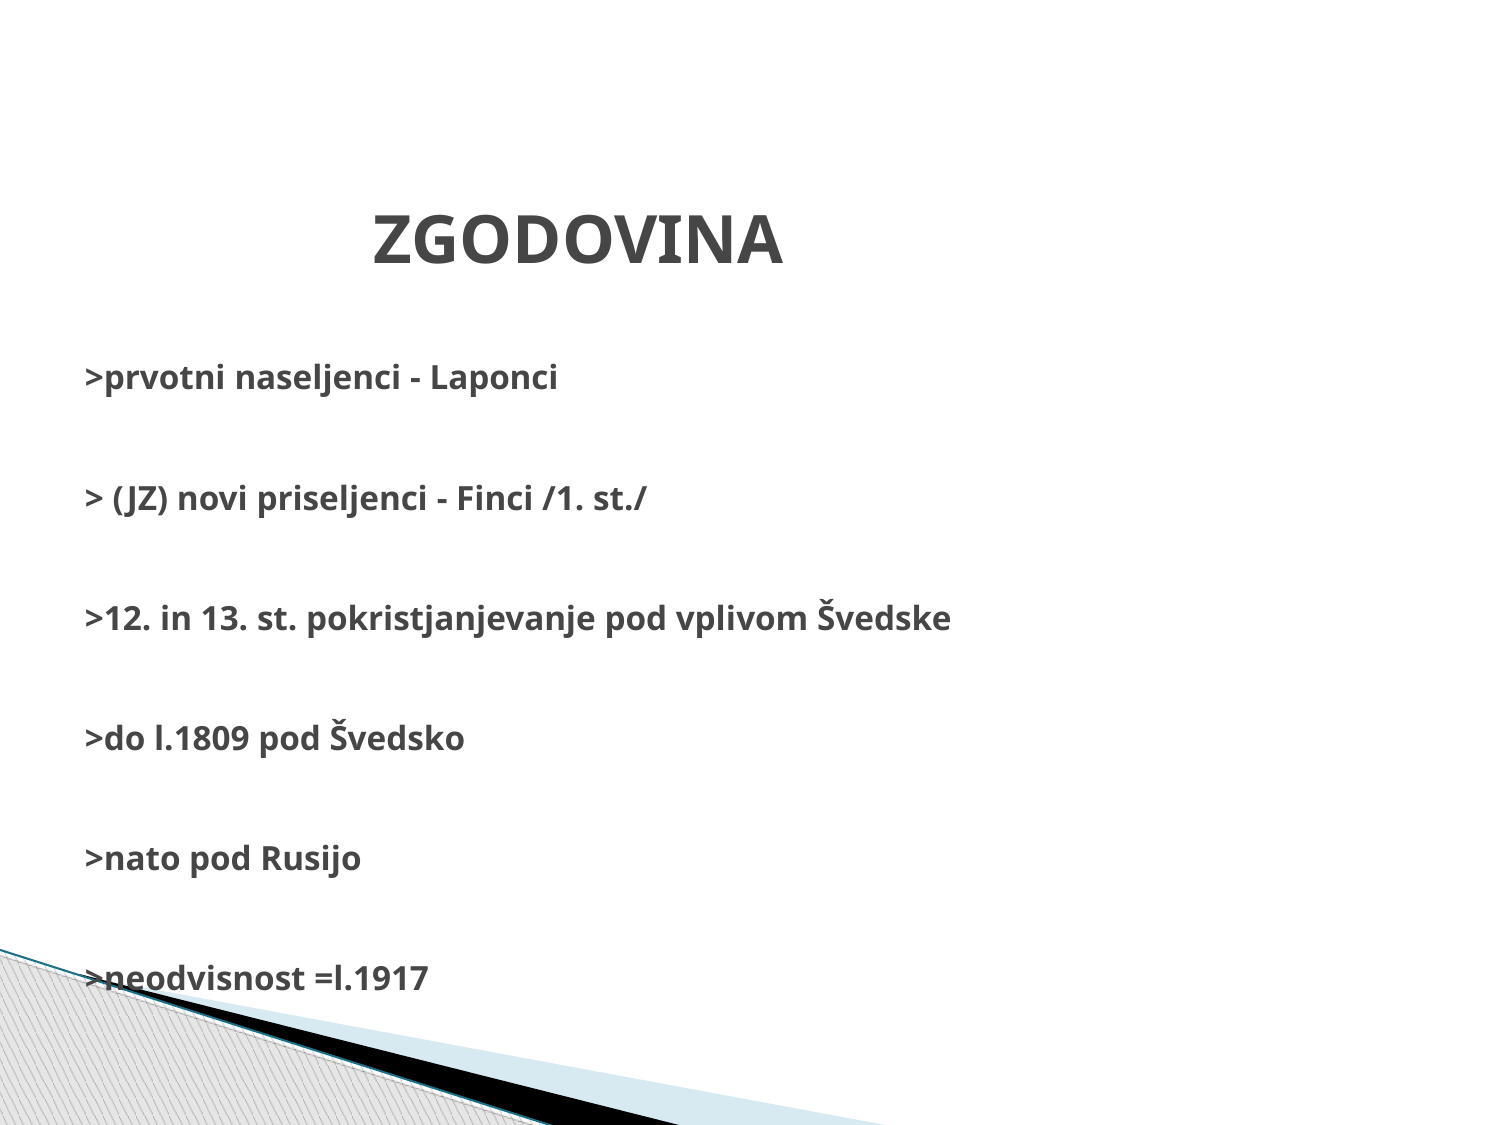

# ZGODOVINA >prvotni naseljenci - Laponci > (JZ) novi priseljenci - Finci /1. st./ >12. in 13. st. pokristjanjevanje pod vplivom Švedske >do l.1809 pod Švedsko >nato pod Rusijo >neodvisnost =l.1917